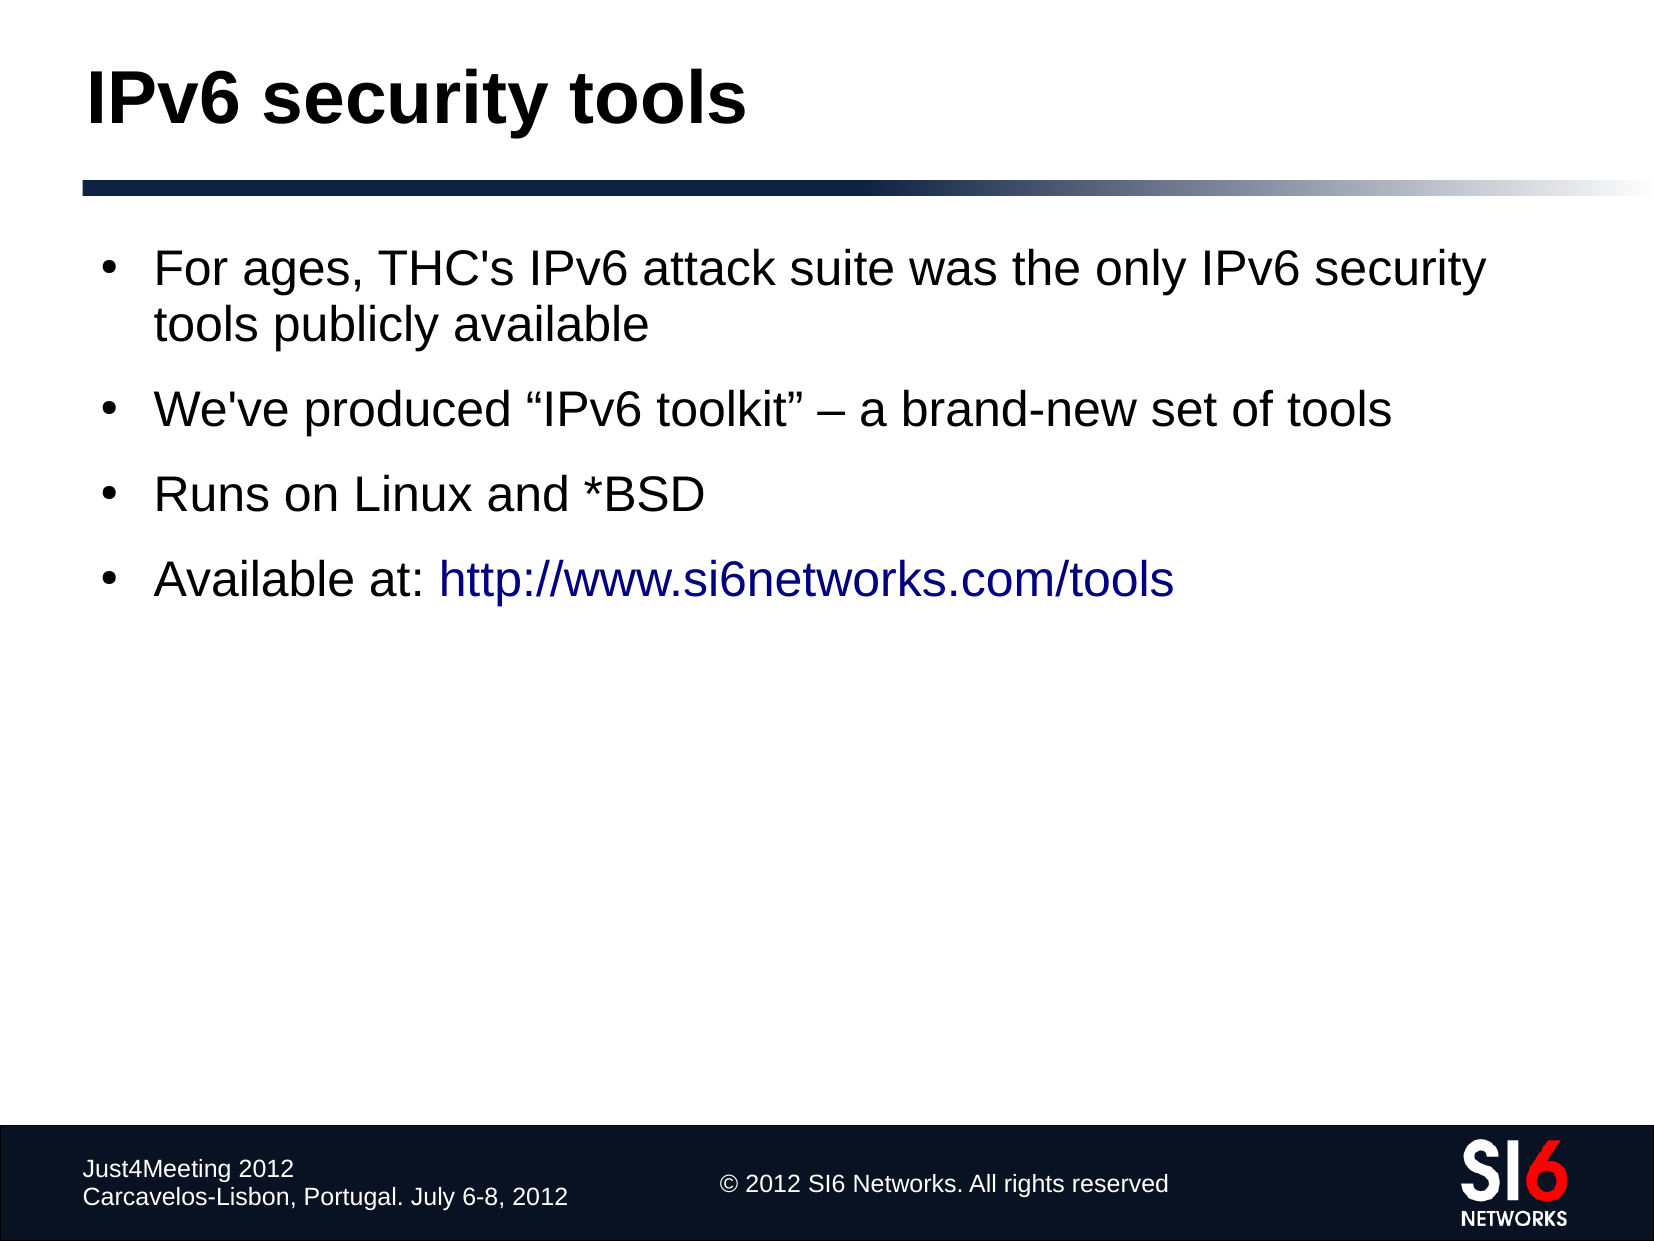

# IPv6 security tools
For ages, THC's IPv6 attack suite was the only IPv6 security tools publicly available
We've produced “IPv6 toolkit” – a brand-new set of tools
Runs on Linux and *BSD
Available at: http://www.si6networks.com/tools